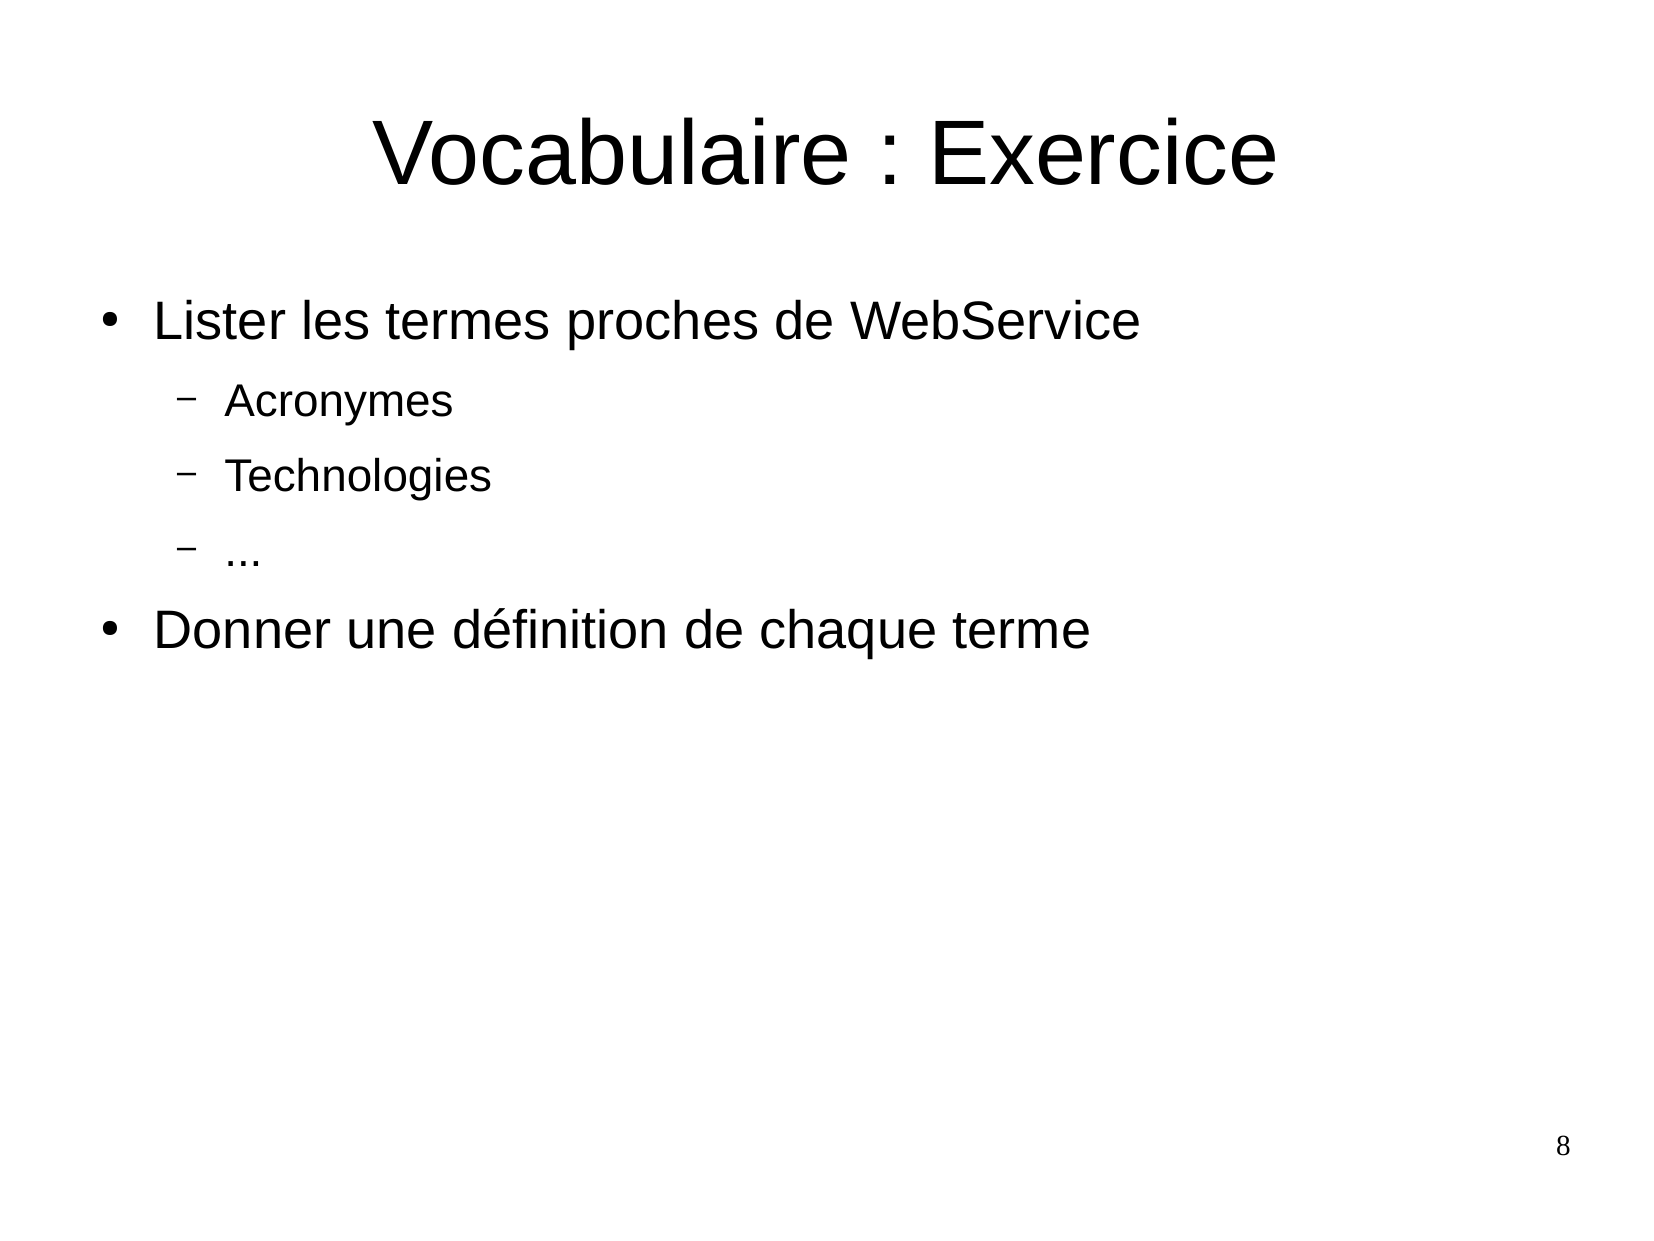

# Vocabulaire : Exercice
Lister les termes proches de WebService
Acronymes
Technologies
...
Donner une définition de chaque terme
8